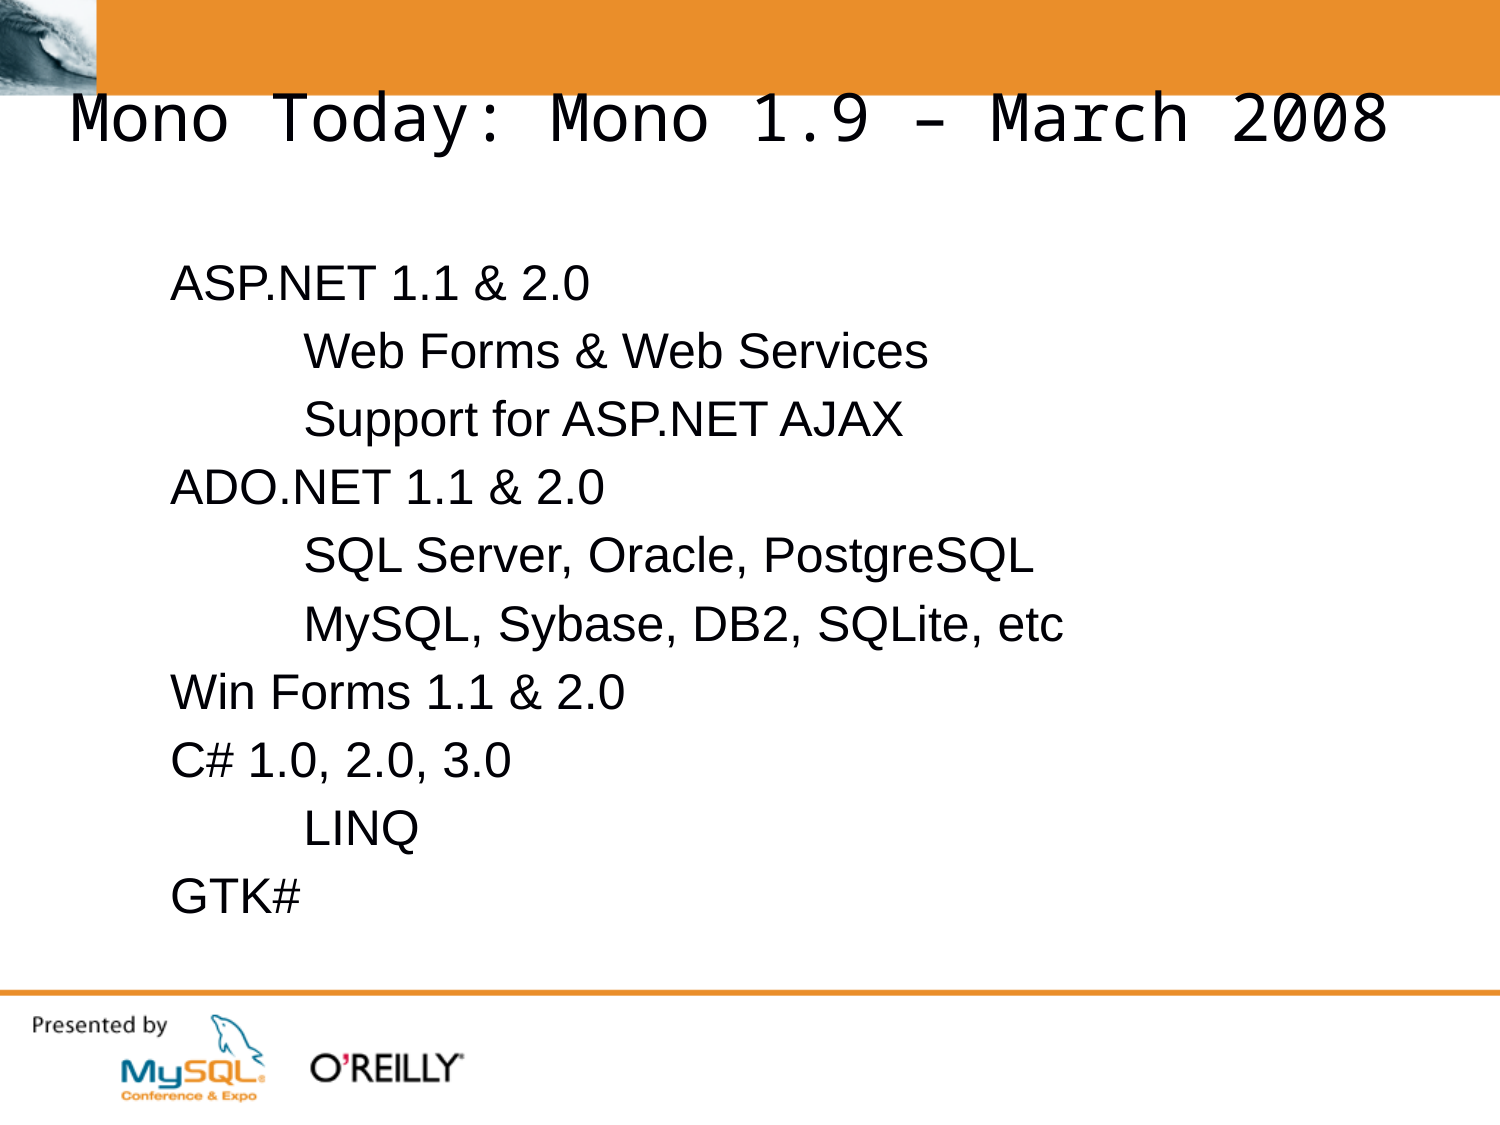

# Mono Today: Mono 1.9 – March 2008
ASP.NET 1.1 & 2.0
Web Forms & Web Services
Support for ASP.NET AJAX
ADO.NET 1.1 & 2.0
SQL Server, Oracle, PostgreSQL
MySQL, Sybase, DB2, SQLite, etc
Win Forms 1.1 & 2.0
C# 1.0, 2.0, 3.0
LINQ
GTK#